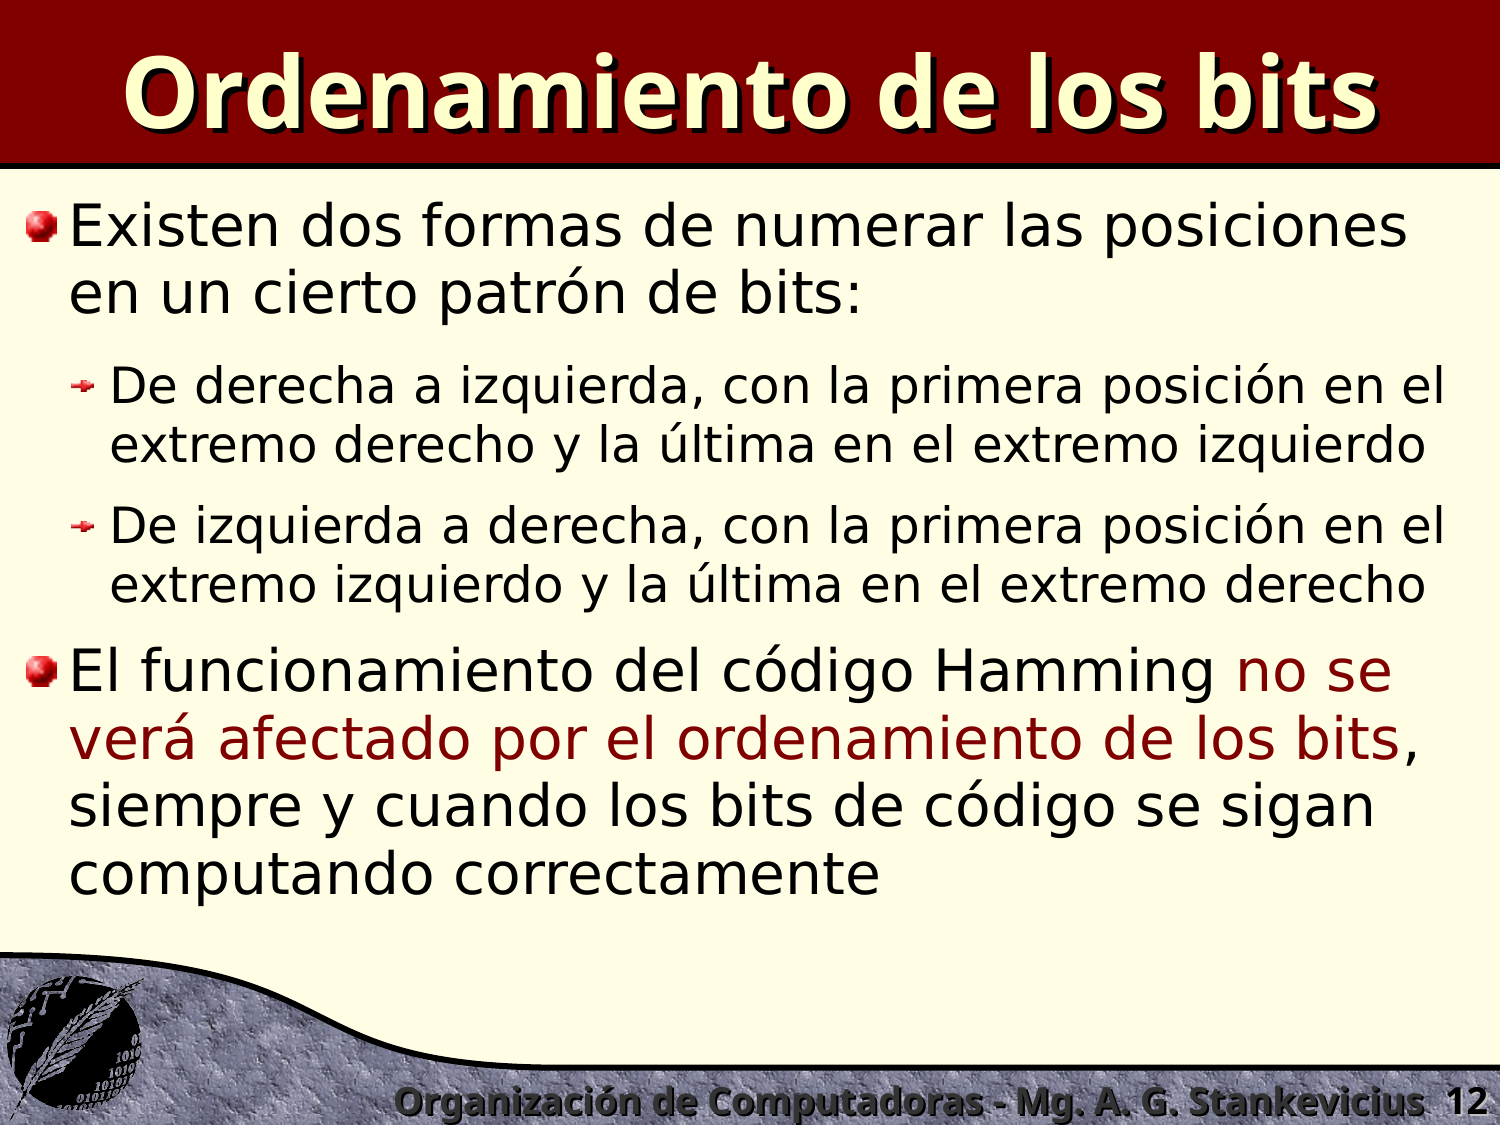

# Ordenamiento de los bits
Existen dos formas de numerar las posiciones en un cierto patrón de bits:
De derecha a izquierda, con la primera posición en el extremo derecho y la última en el extremo izquierdo
De izquierda a derecha, con la primera posición en el extremo izquierdo y la última en el extremo derecho
El funcionamiento del código Hamming no se verá afectado por el ordenamiento de los bits, siempre y cuando los bits de código se sigan computando correctamente
12